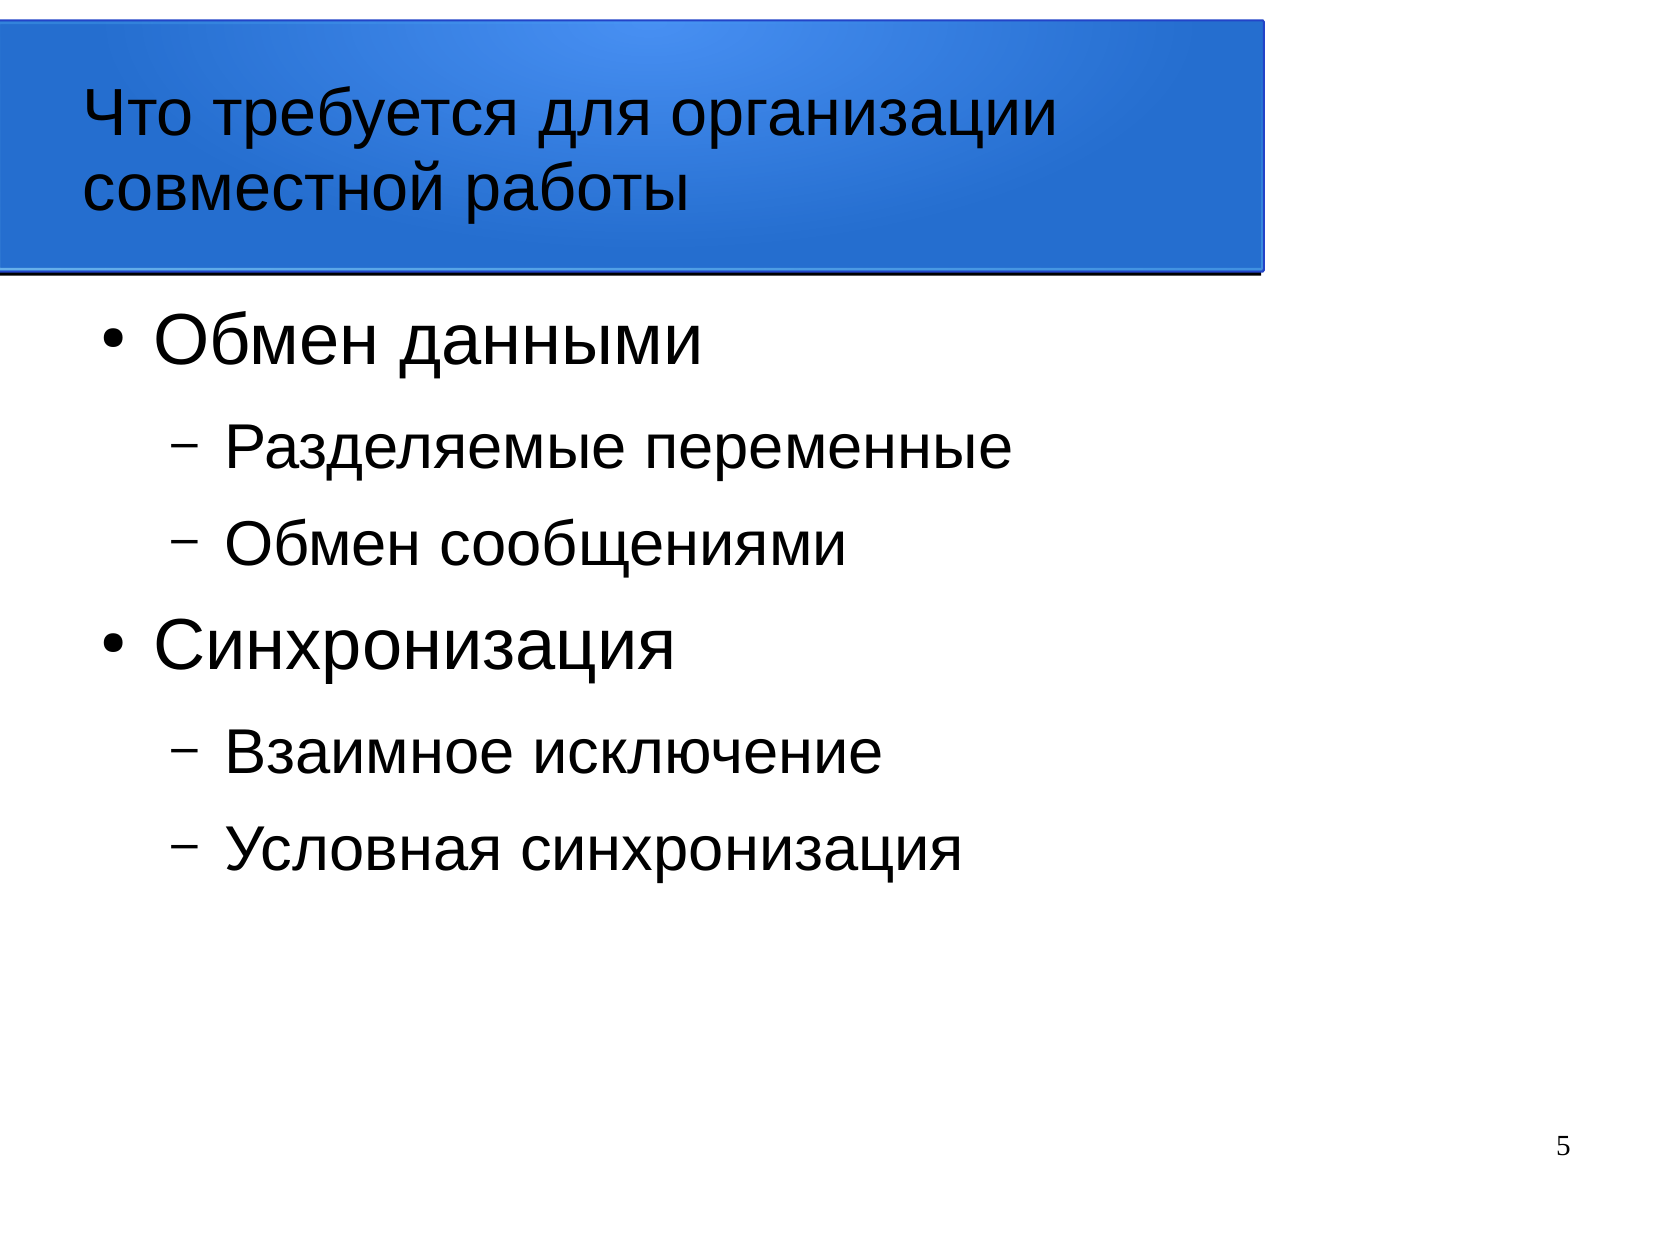

# Что требуется для организации совместной работы
Обмен данными
Разделяемые переменные
Обмен сообщениями
Синхронизация
Взаимное исключение
Условная синхронизация
5